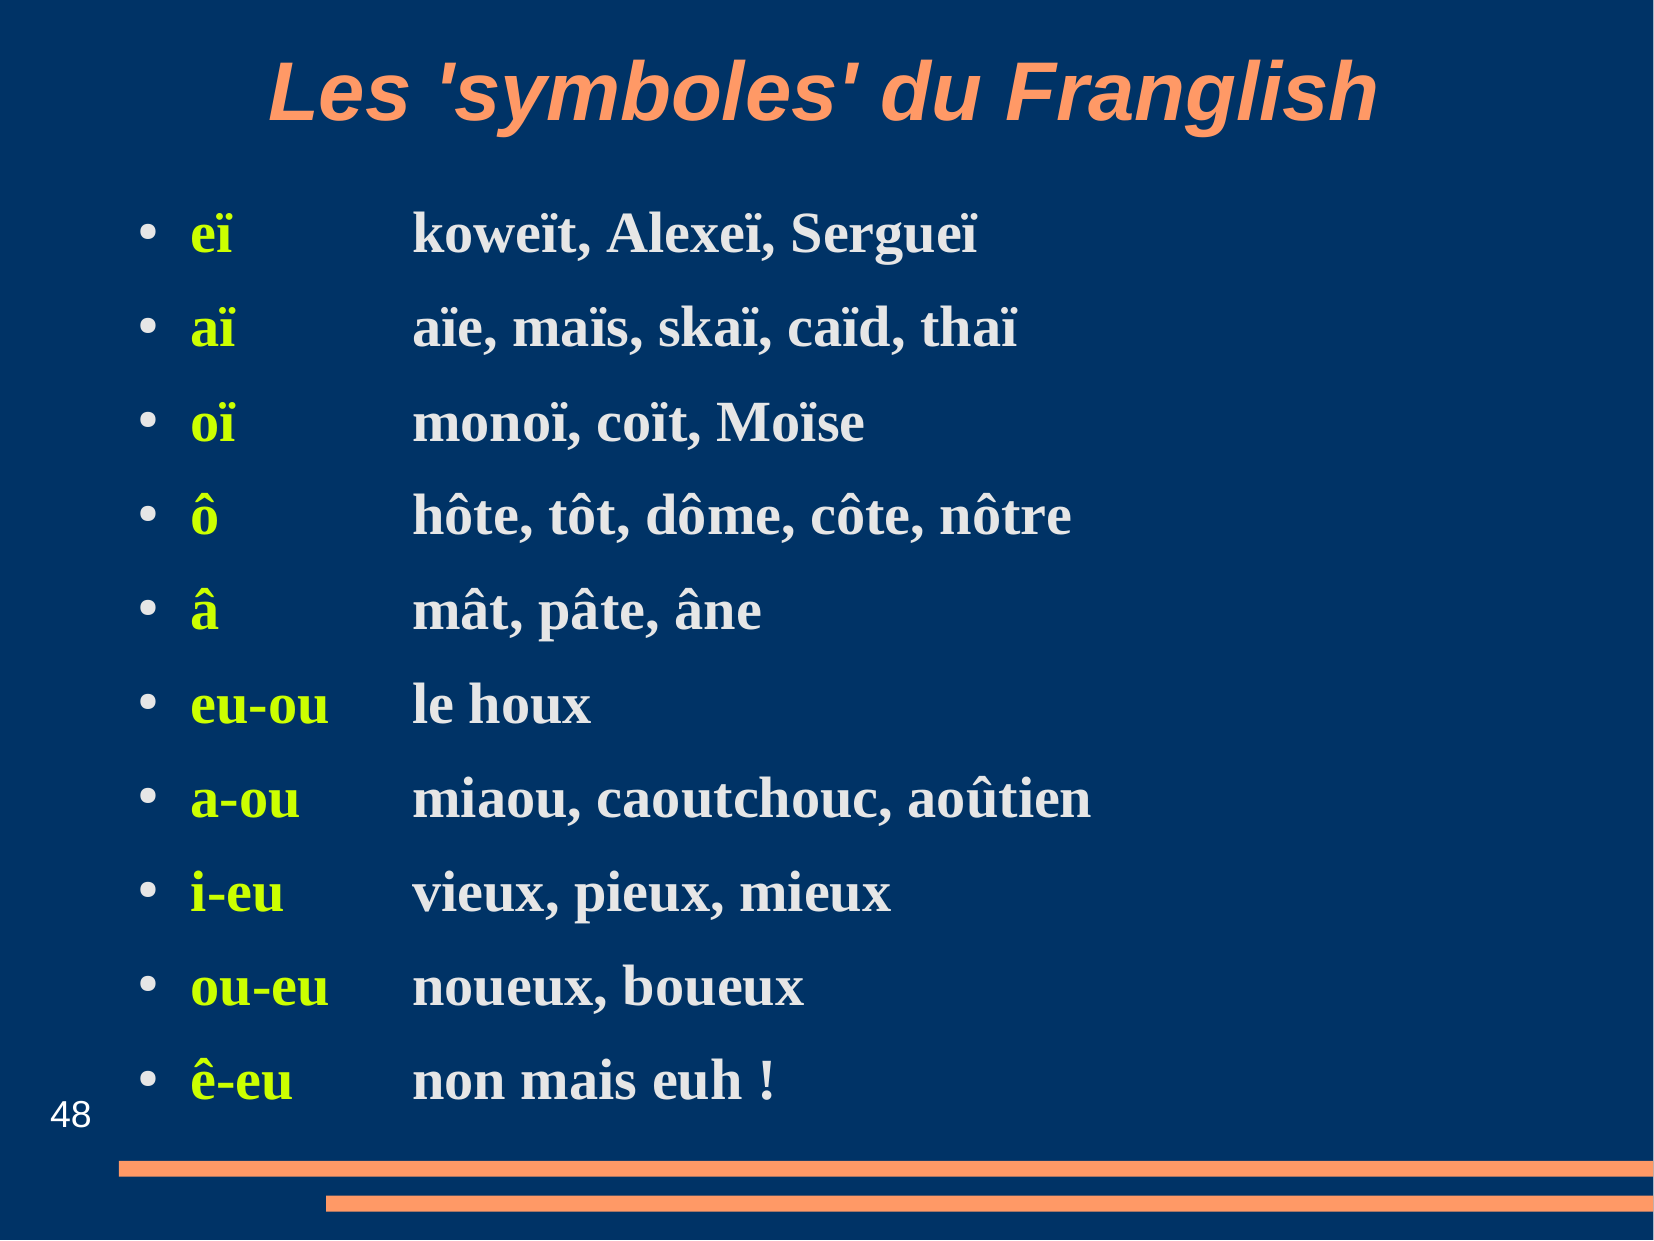

# Les 'symboles' du Franglish
eï			koweït, Alexeï, Sergueï
aï			aïe, maïs, skaï, caïd, thaï
oï			monoï, coït, Moïse
ô			hôte, tôt, dôme, côte, nôtre
â			mât, pâte, âne
eu-ou		le houx
a-ou		miaou, caoutchouc, aoûtien
i-eu		vieux, pieux, mieux
ou-eu		noueux, boueux
ê-eu		non mais euh !